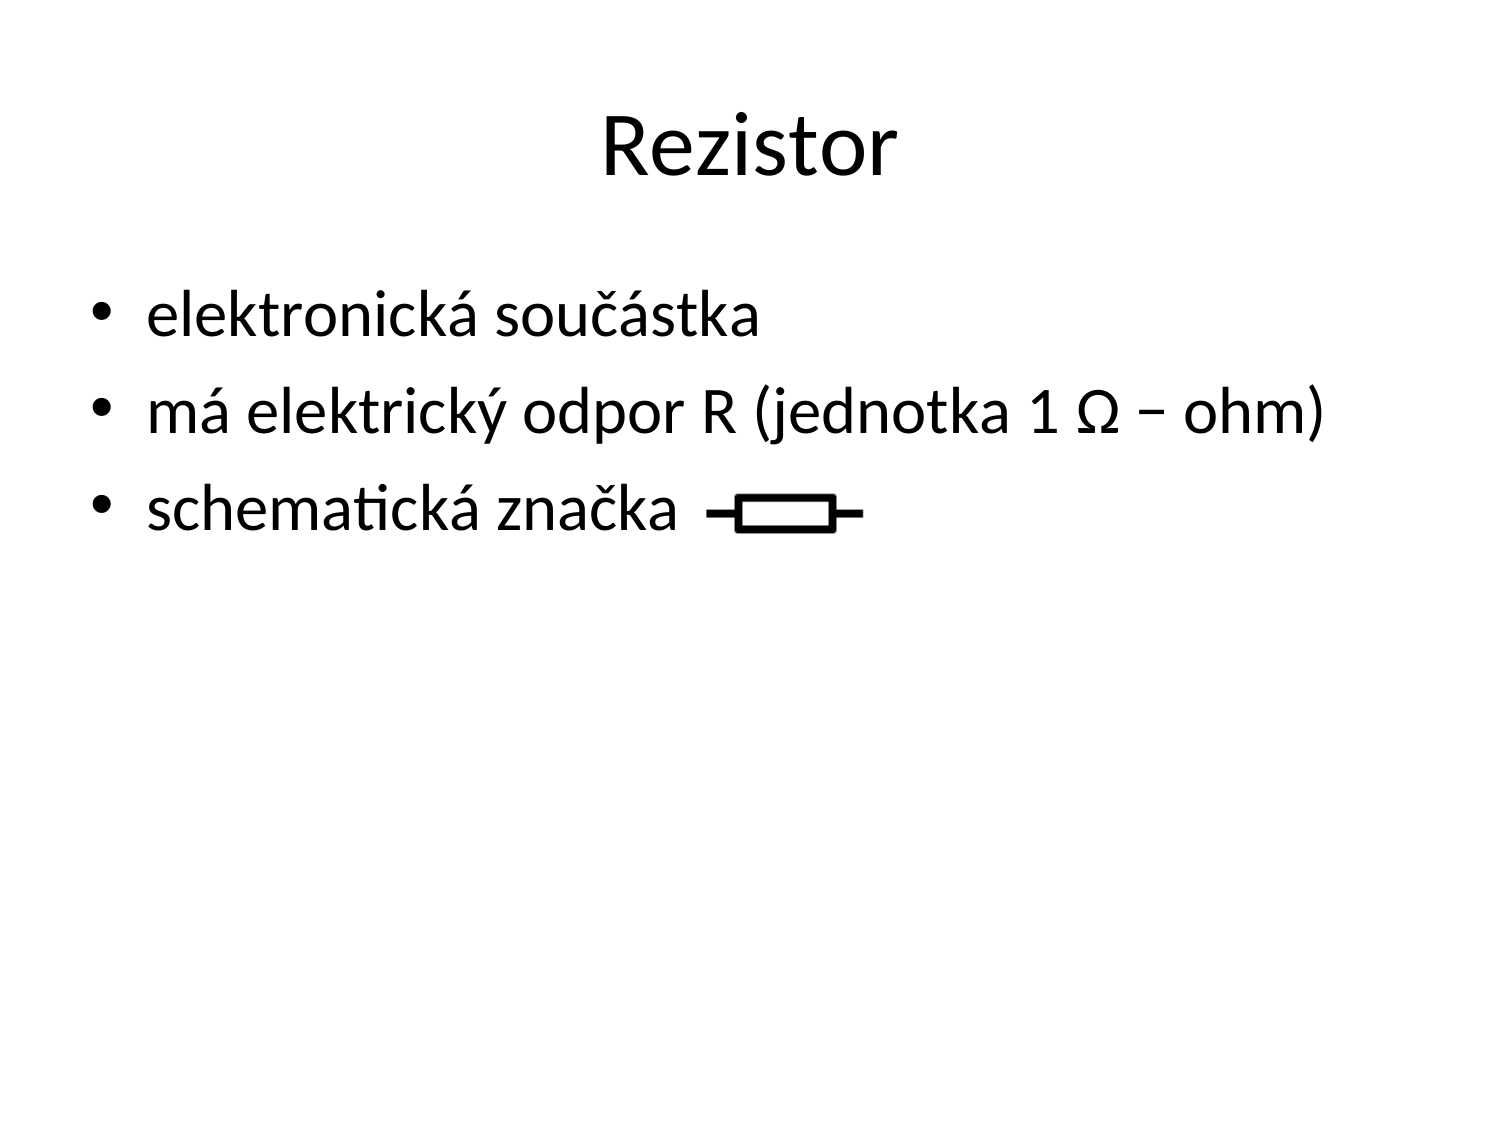

# Rezistor
elektronická součástka
má elektrický odpor R (jednotka 1 Ω − ohm)
schematická značka